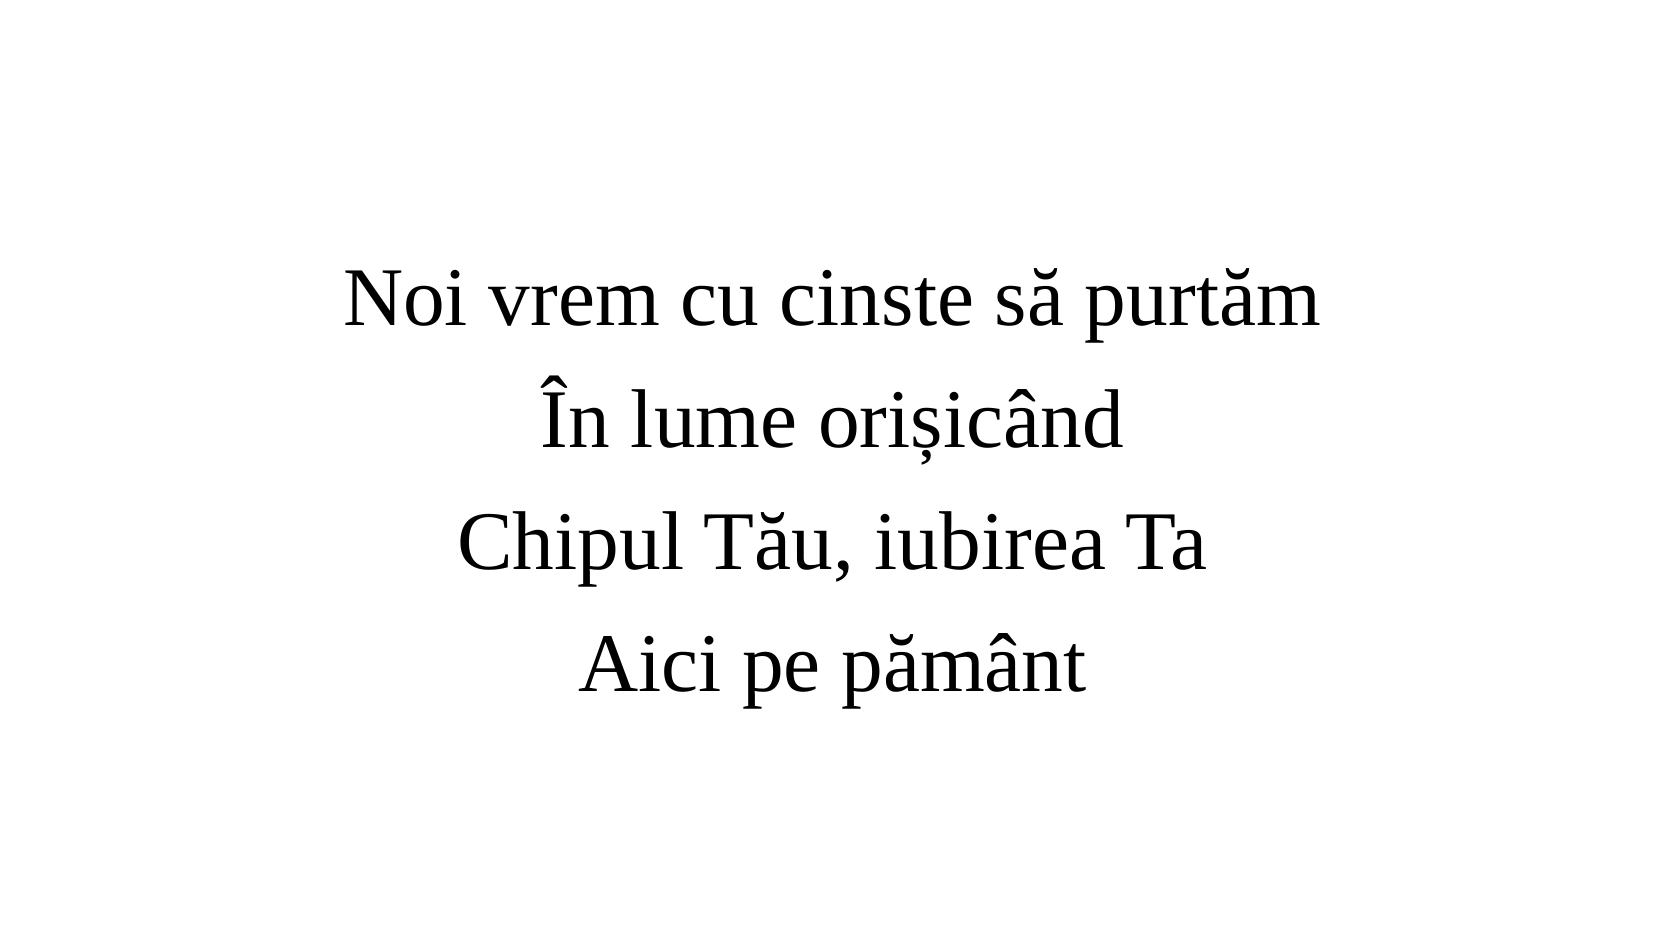

# Noi vrem cu cinste să purtăm
În lume orișicând
Chipul Tău, iubirea Ta
Aici pe pământ